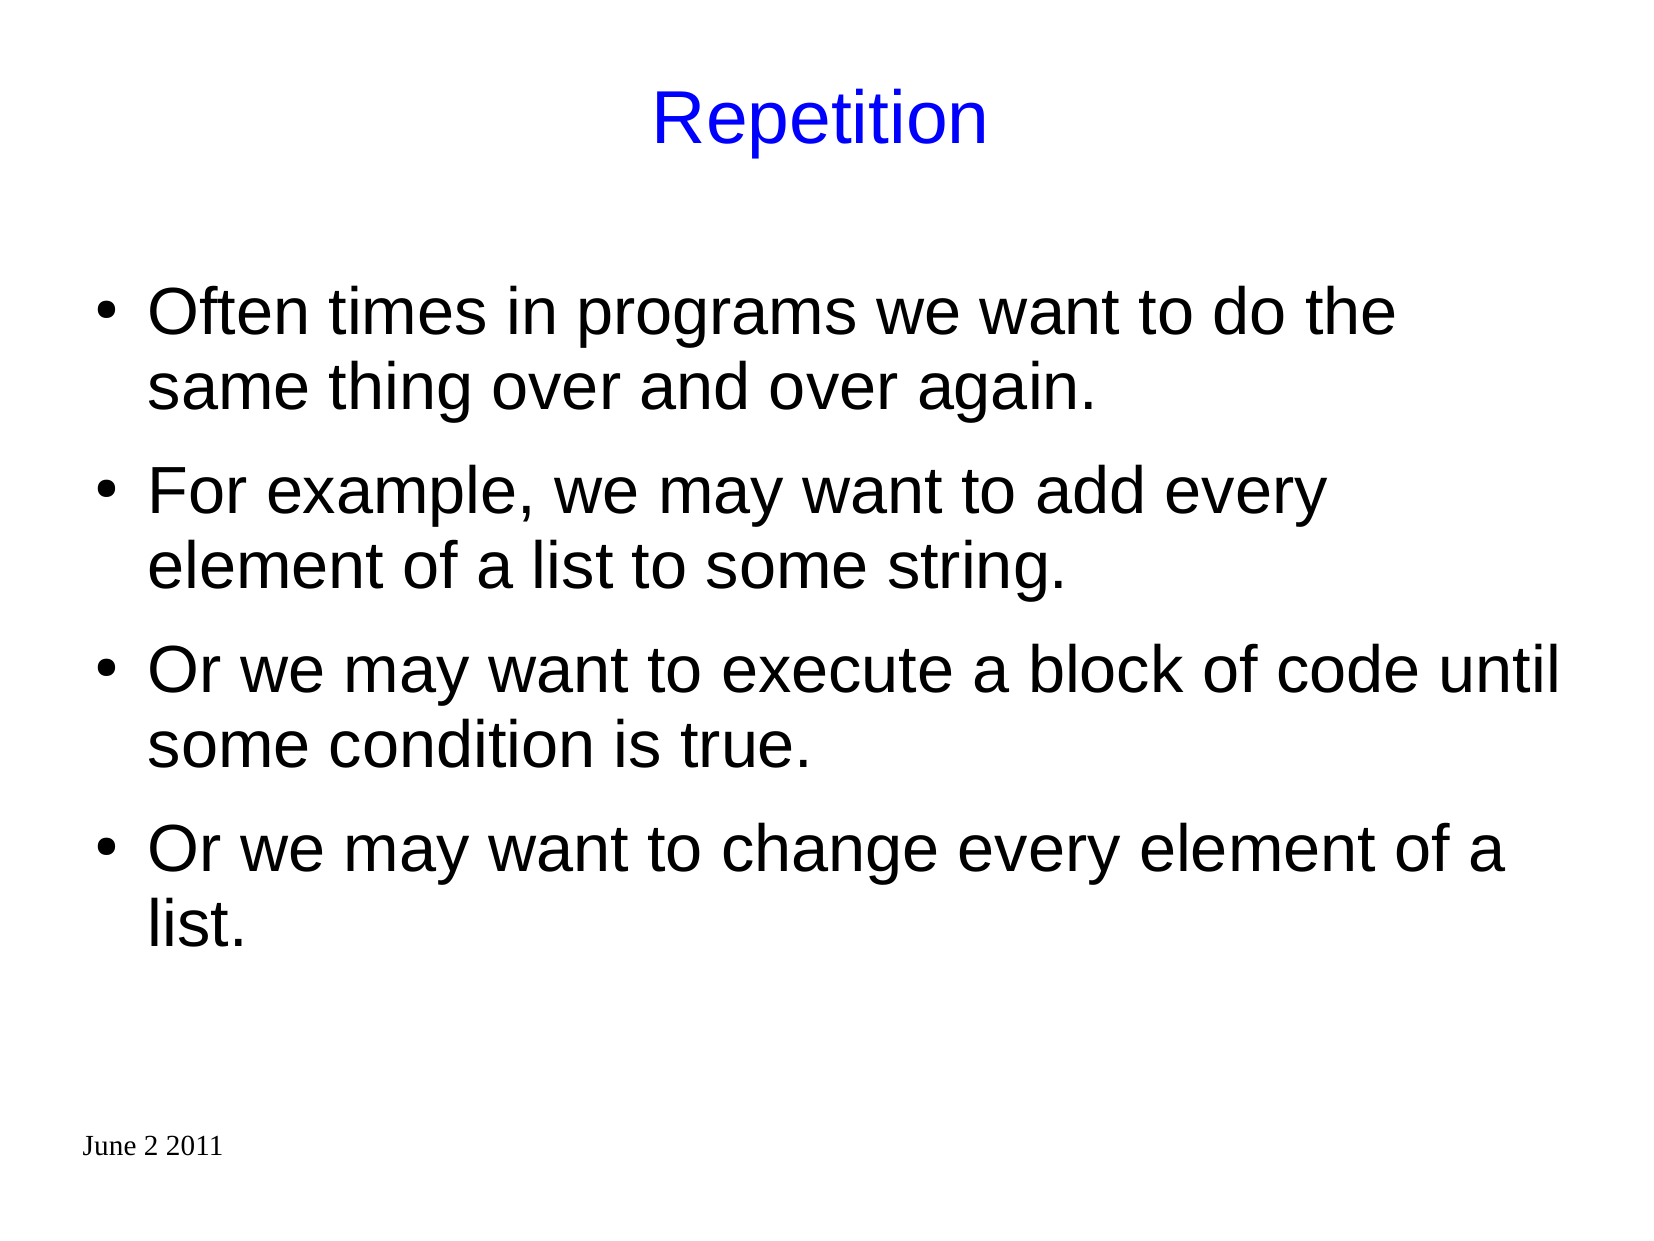

# Repetition
Often times in programs we want to do the same thing over and over again.
For example, we may want to add every element of a list to some string.
Or we may want to execute a block of code until some condition is true.
Or we may want to change every element of a list.
June 2 2011